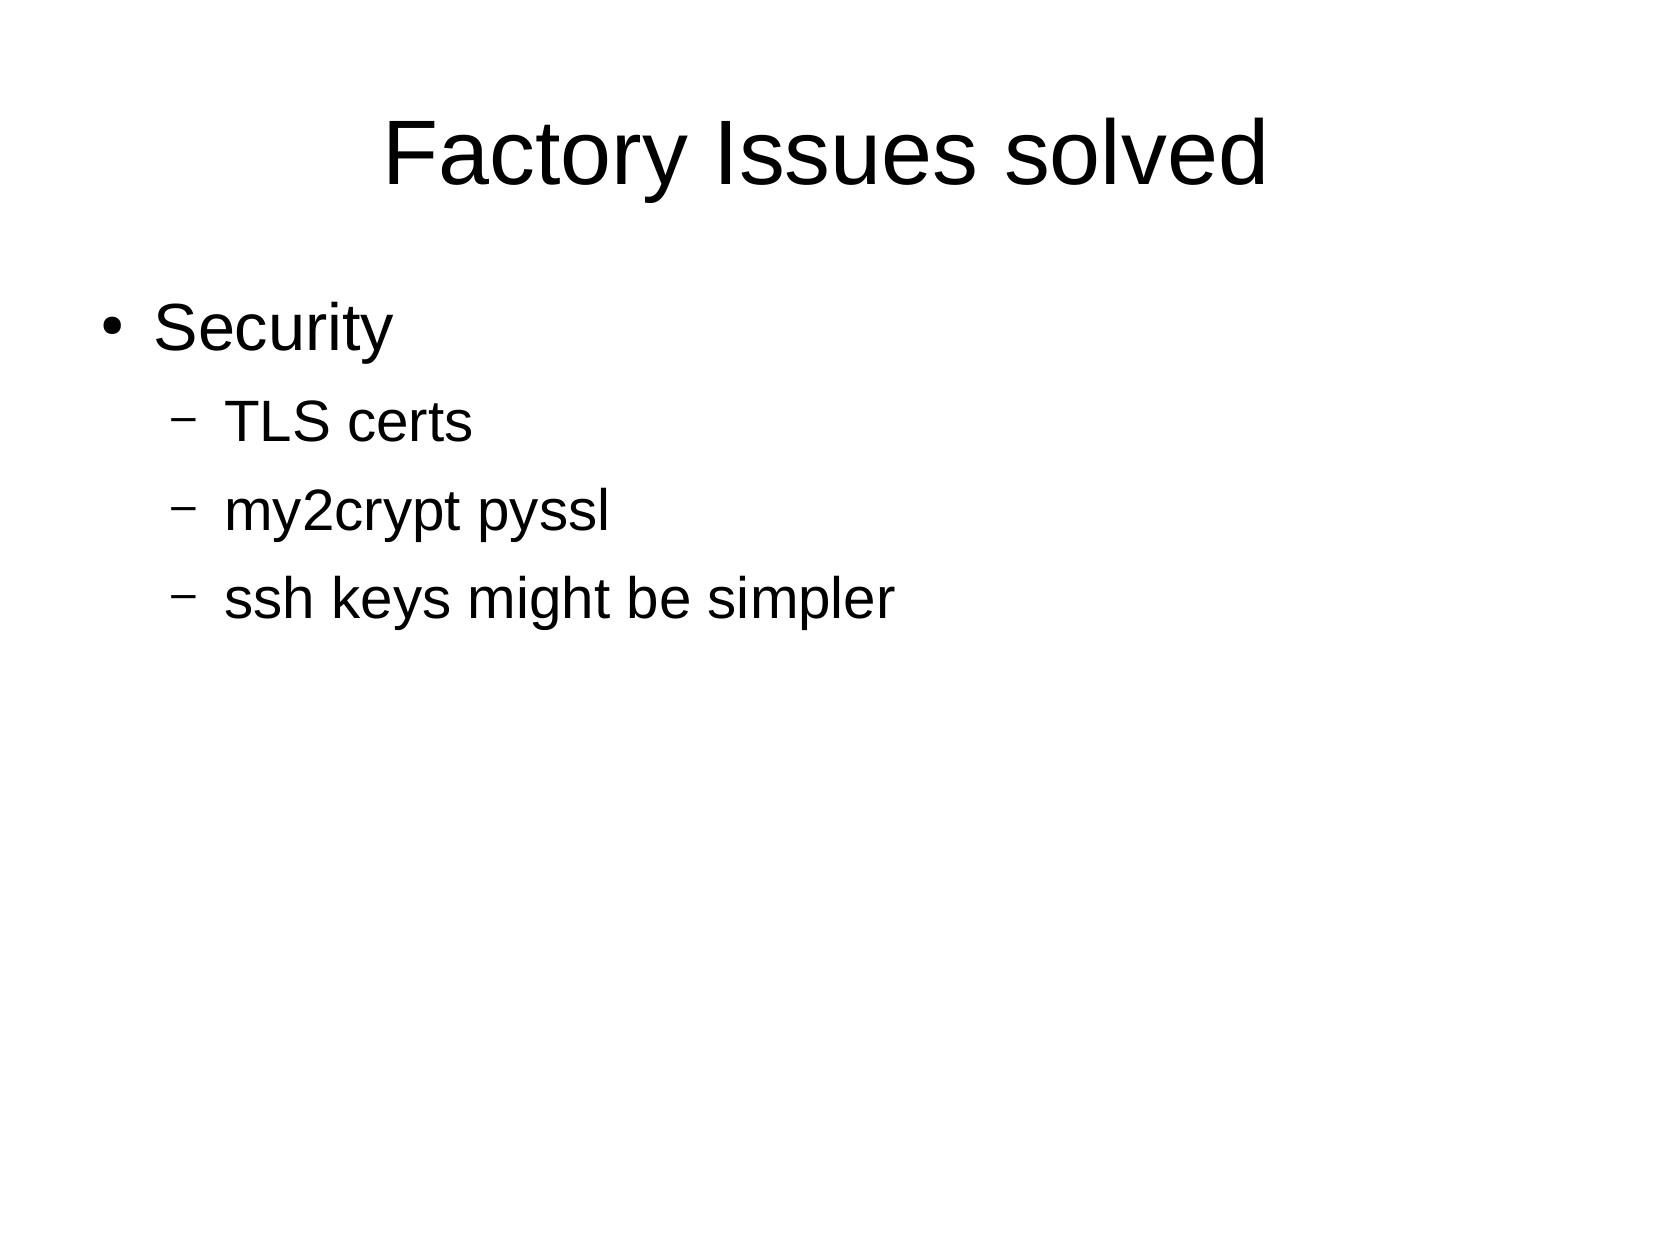

# Factory Issues solved
Security
TLS certs
my2crypt pyssl
ssh keys might be simpler